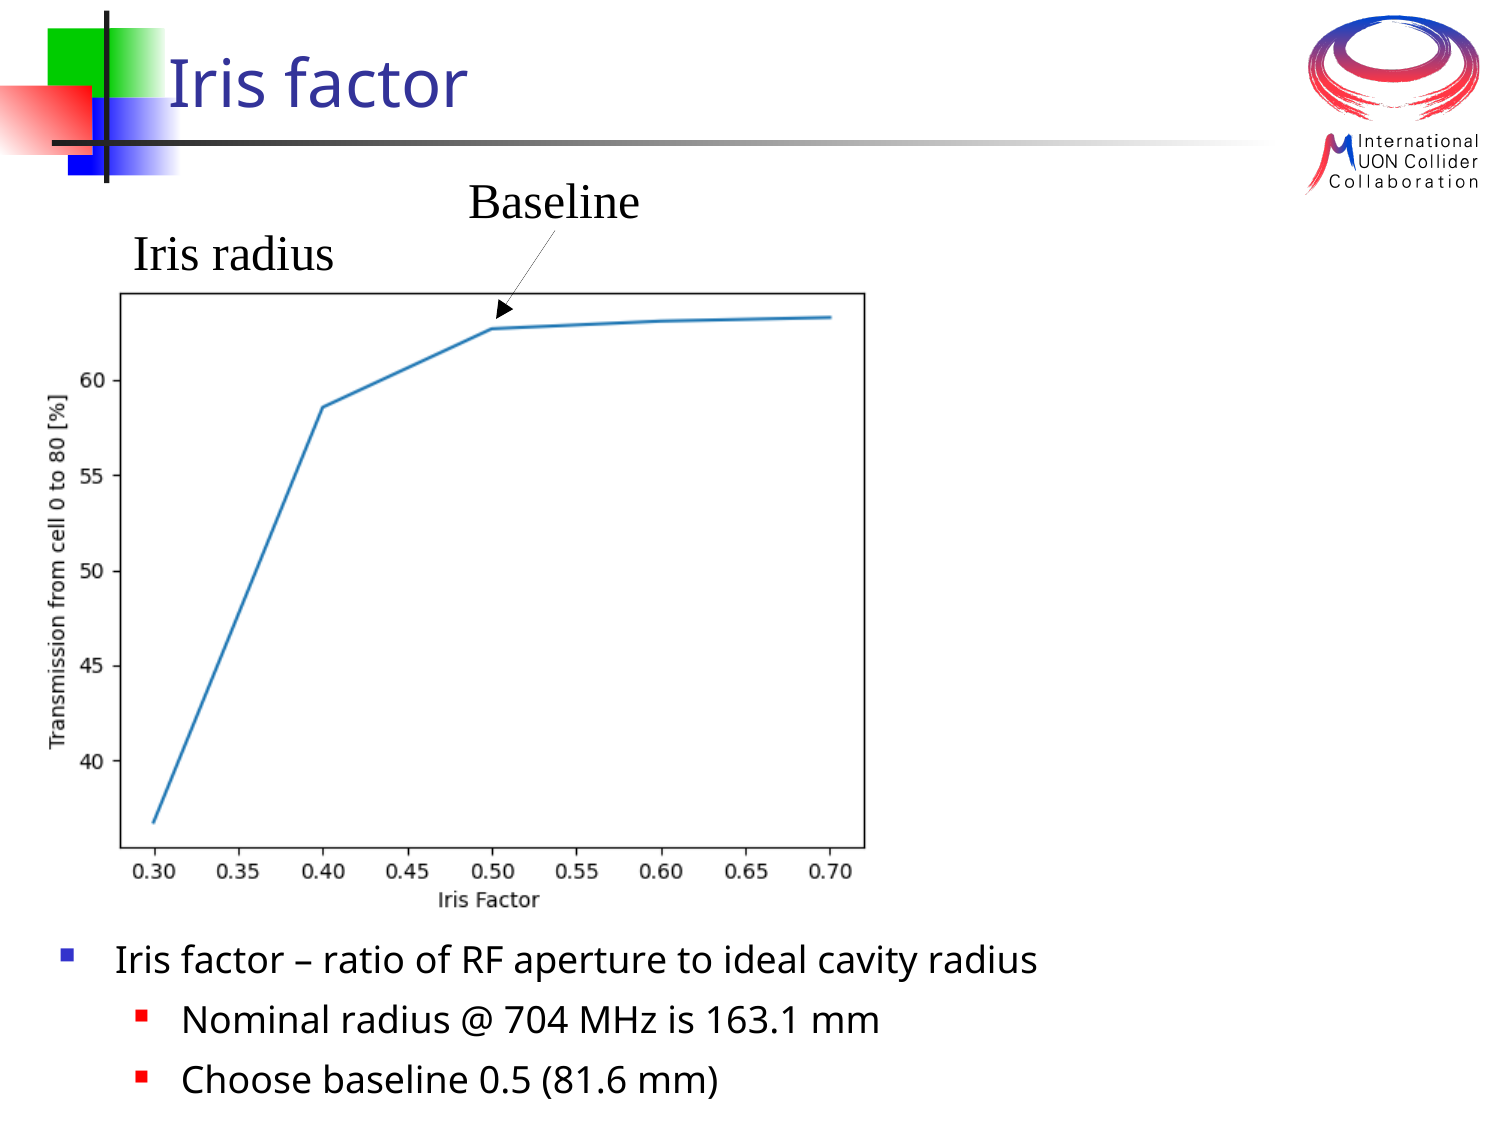

# Iris factor
Baseline
Iris radius
Iris factor – ratio of RF aperture to ideal cavity radius
Nominal radius @ 704 MHz is 163.1 mm
Choose baseline 0.5 (81.6 mm)
17